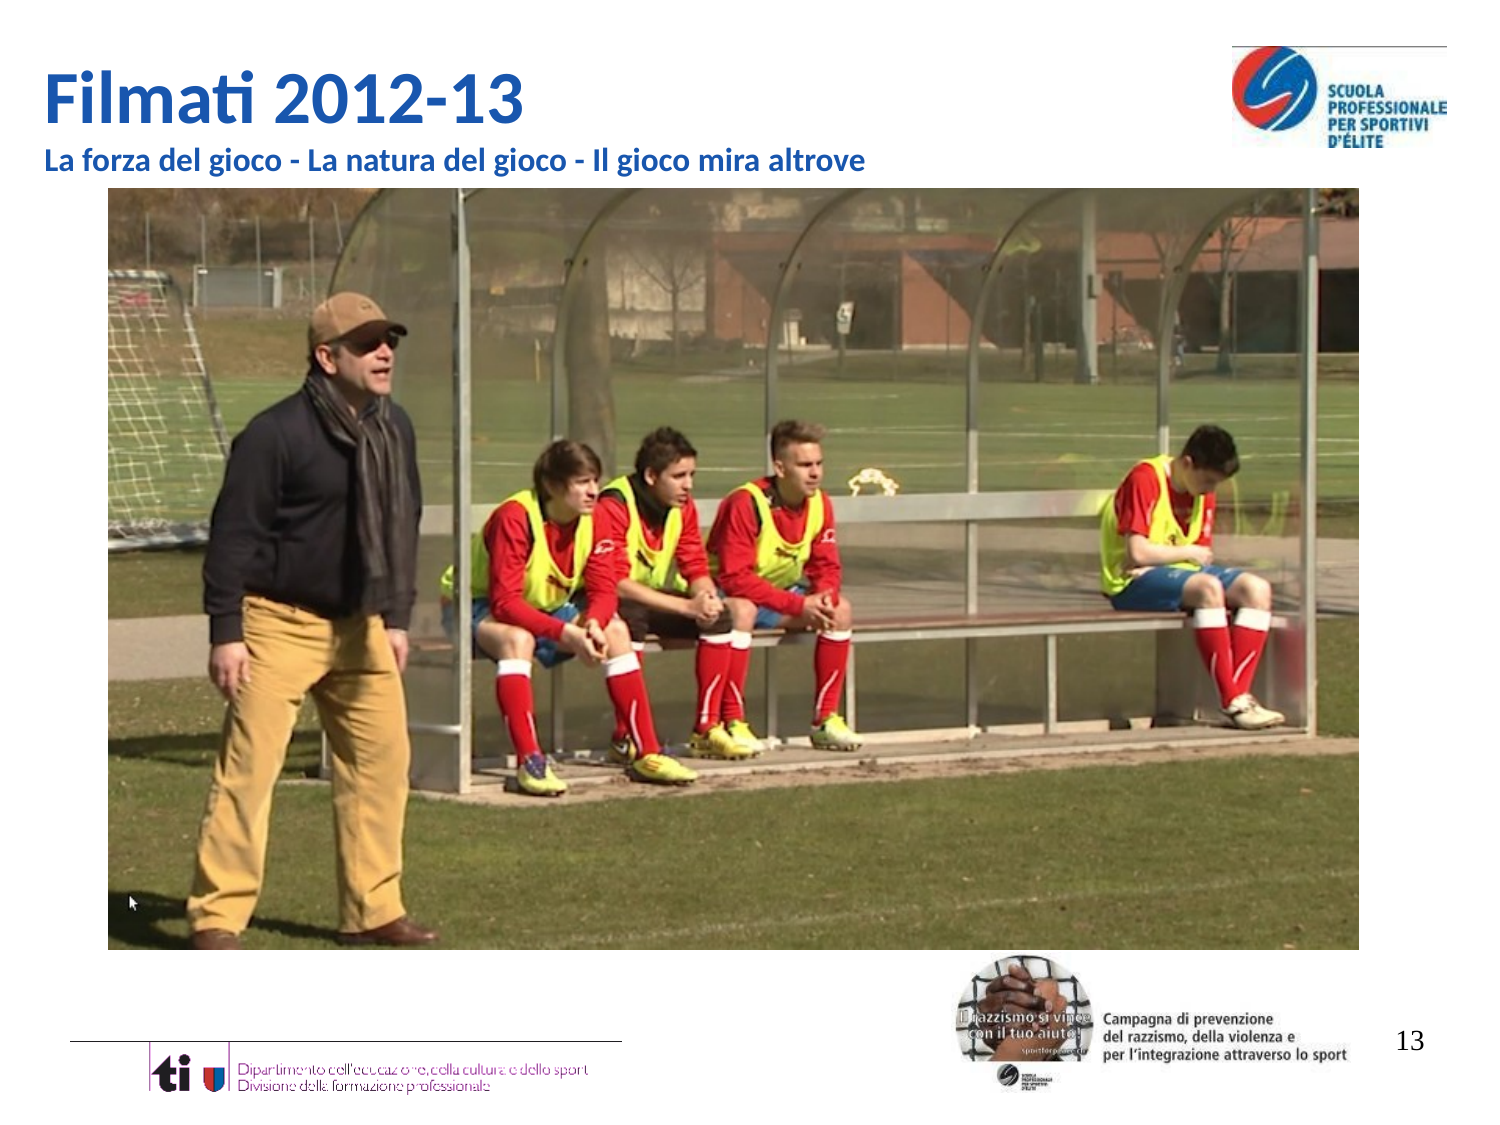

Filmati 2012-13
La forza del gioco - La natura del gioco - Il gioco mira altrove
13